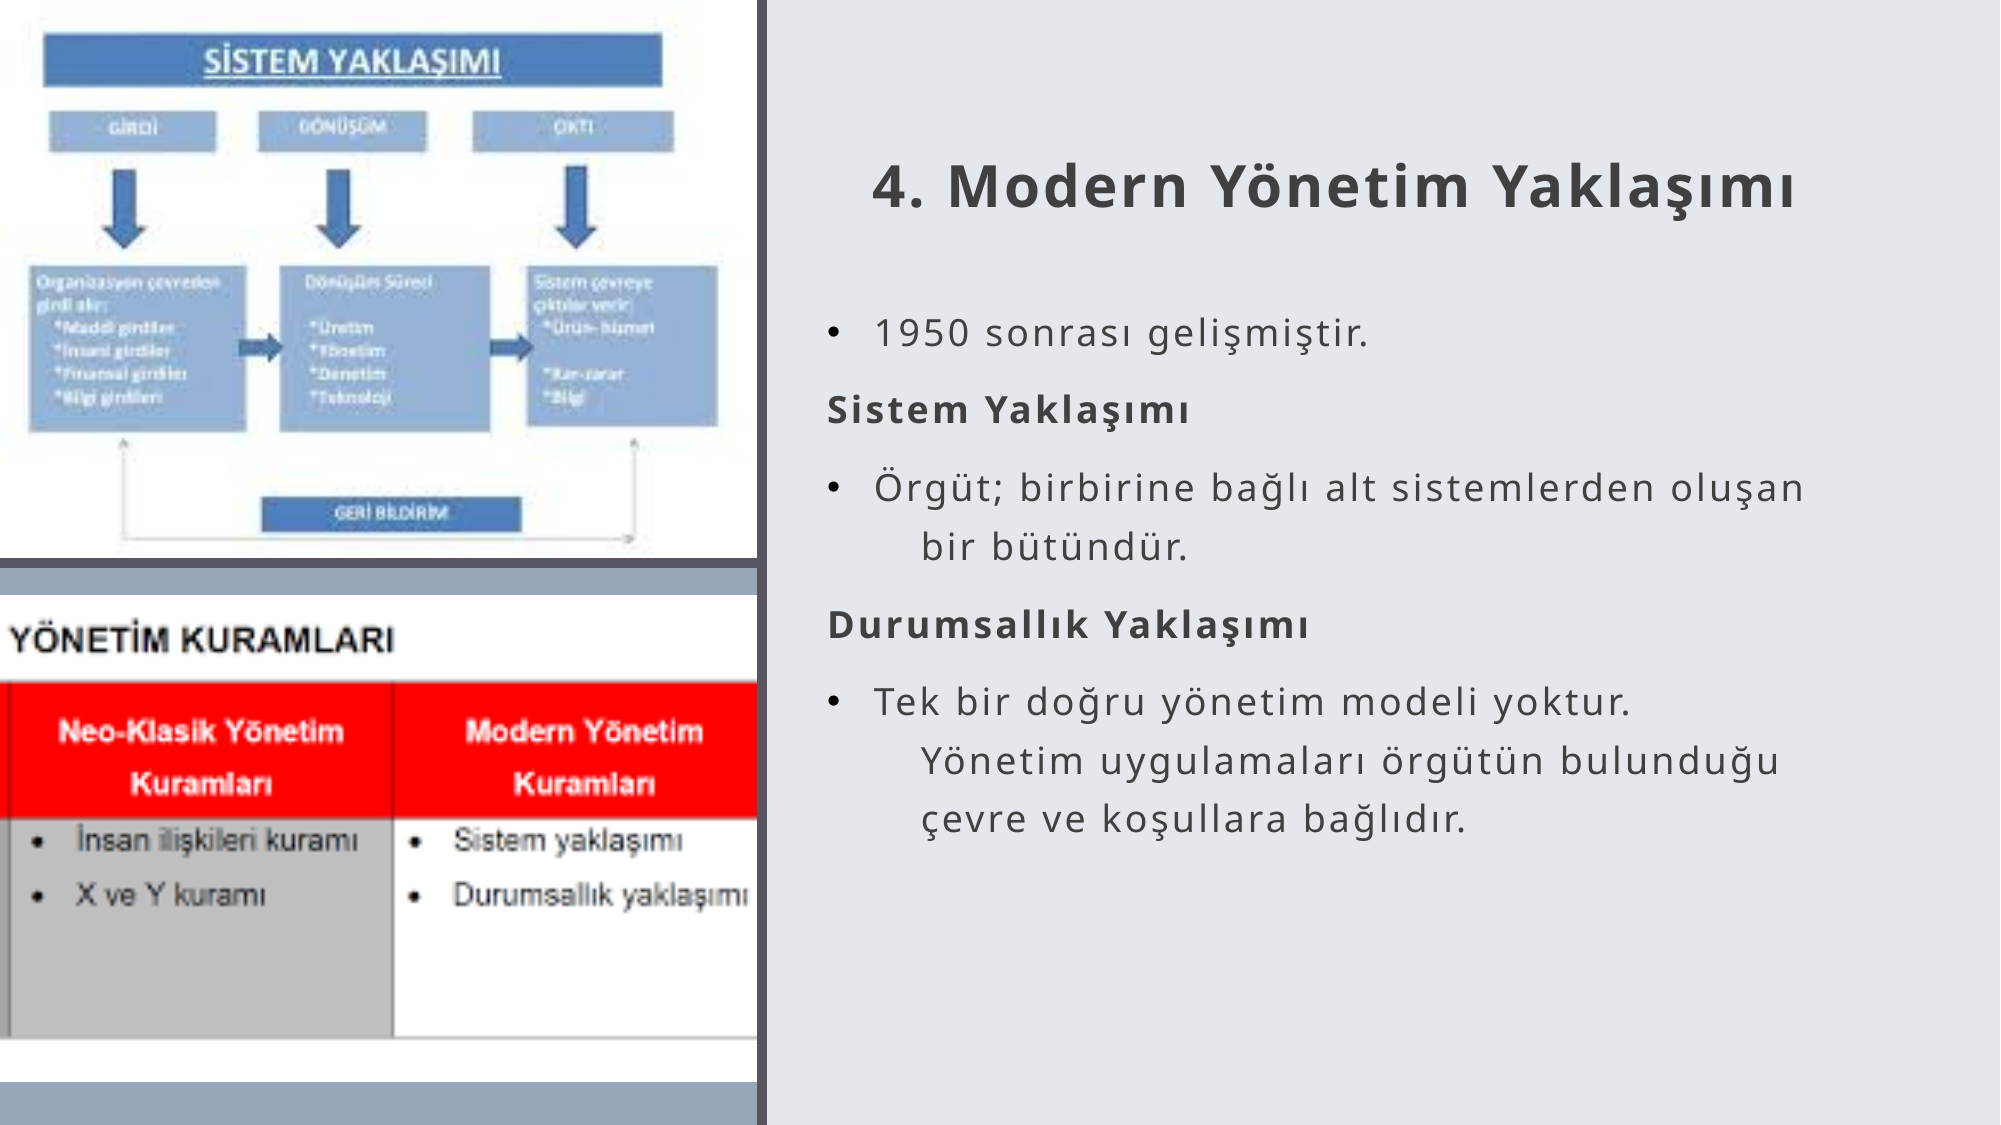

# 4. Modern Yönetim Yaklaşımı
1950 sonrası gelişmiştir.
Sistem Yaklaşımı
Örgüt; birbirine bağlı alt sistemlerden oluşan bir bütündür.
Durumsallık Yaklaşımı
Tek bir doğru yönetim modeli yoktur.
Yönetim uygulamaları örgütün bulunduğu çevre ve koşullara bağlıdır.